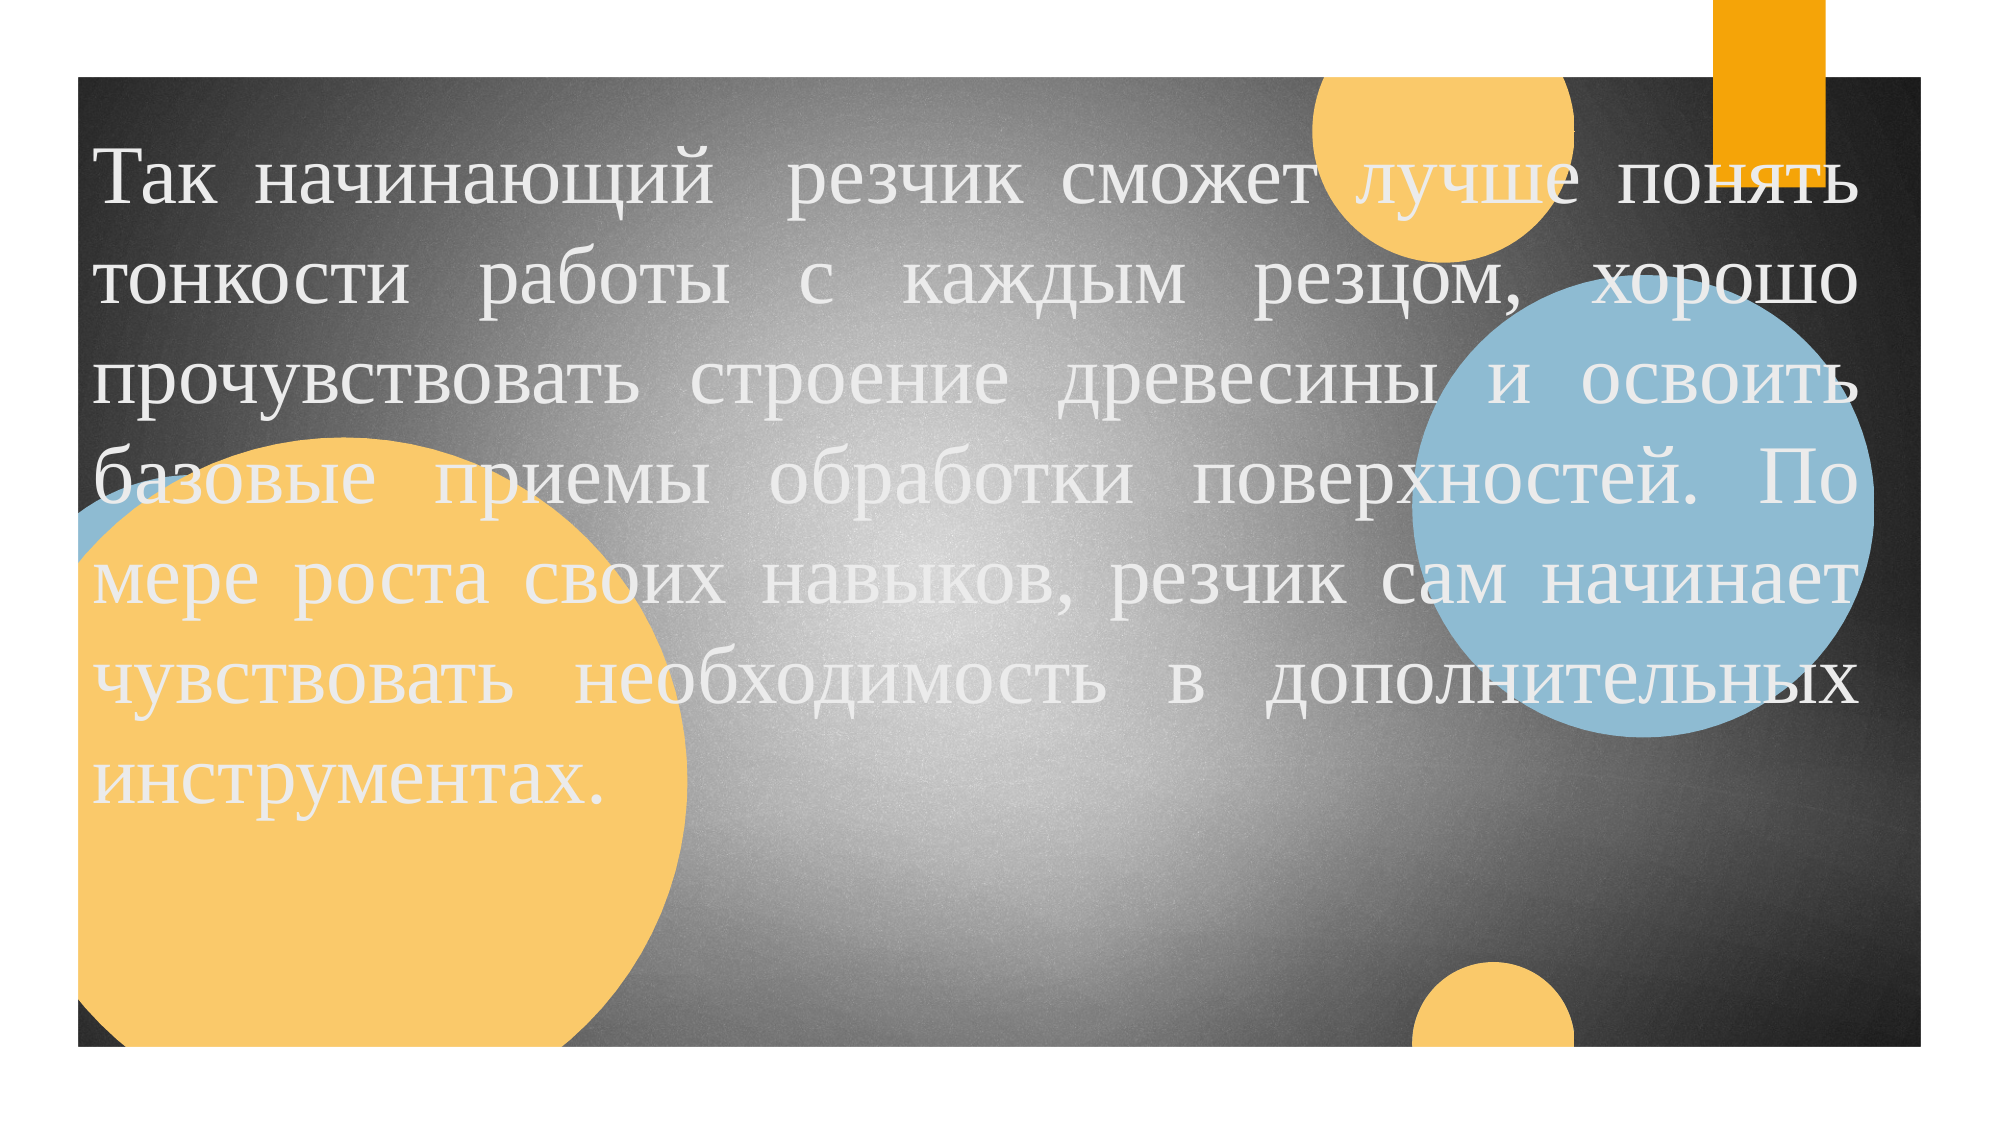

# Так начинающий резчик сможет лучше понять тонкости работы с каждым резцом, хорошо прочувствовать строение древесины и освоить базовые приемы обработки поверхностей. По мере роста своих навыков, резчик сам начинает чувствовать необходимость в дополнительных инструментах.